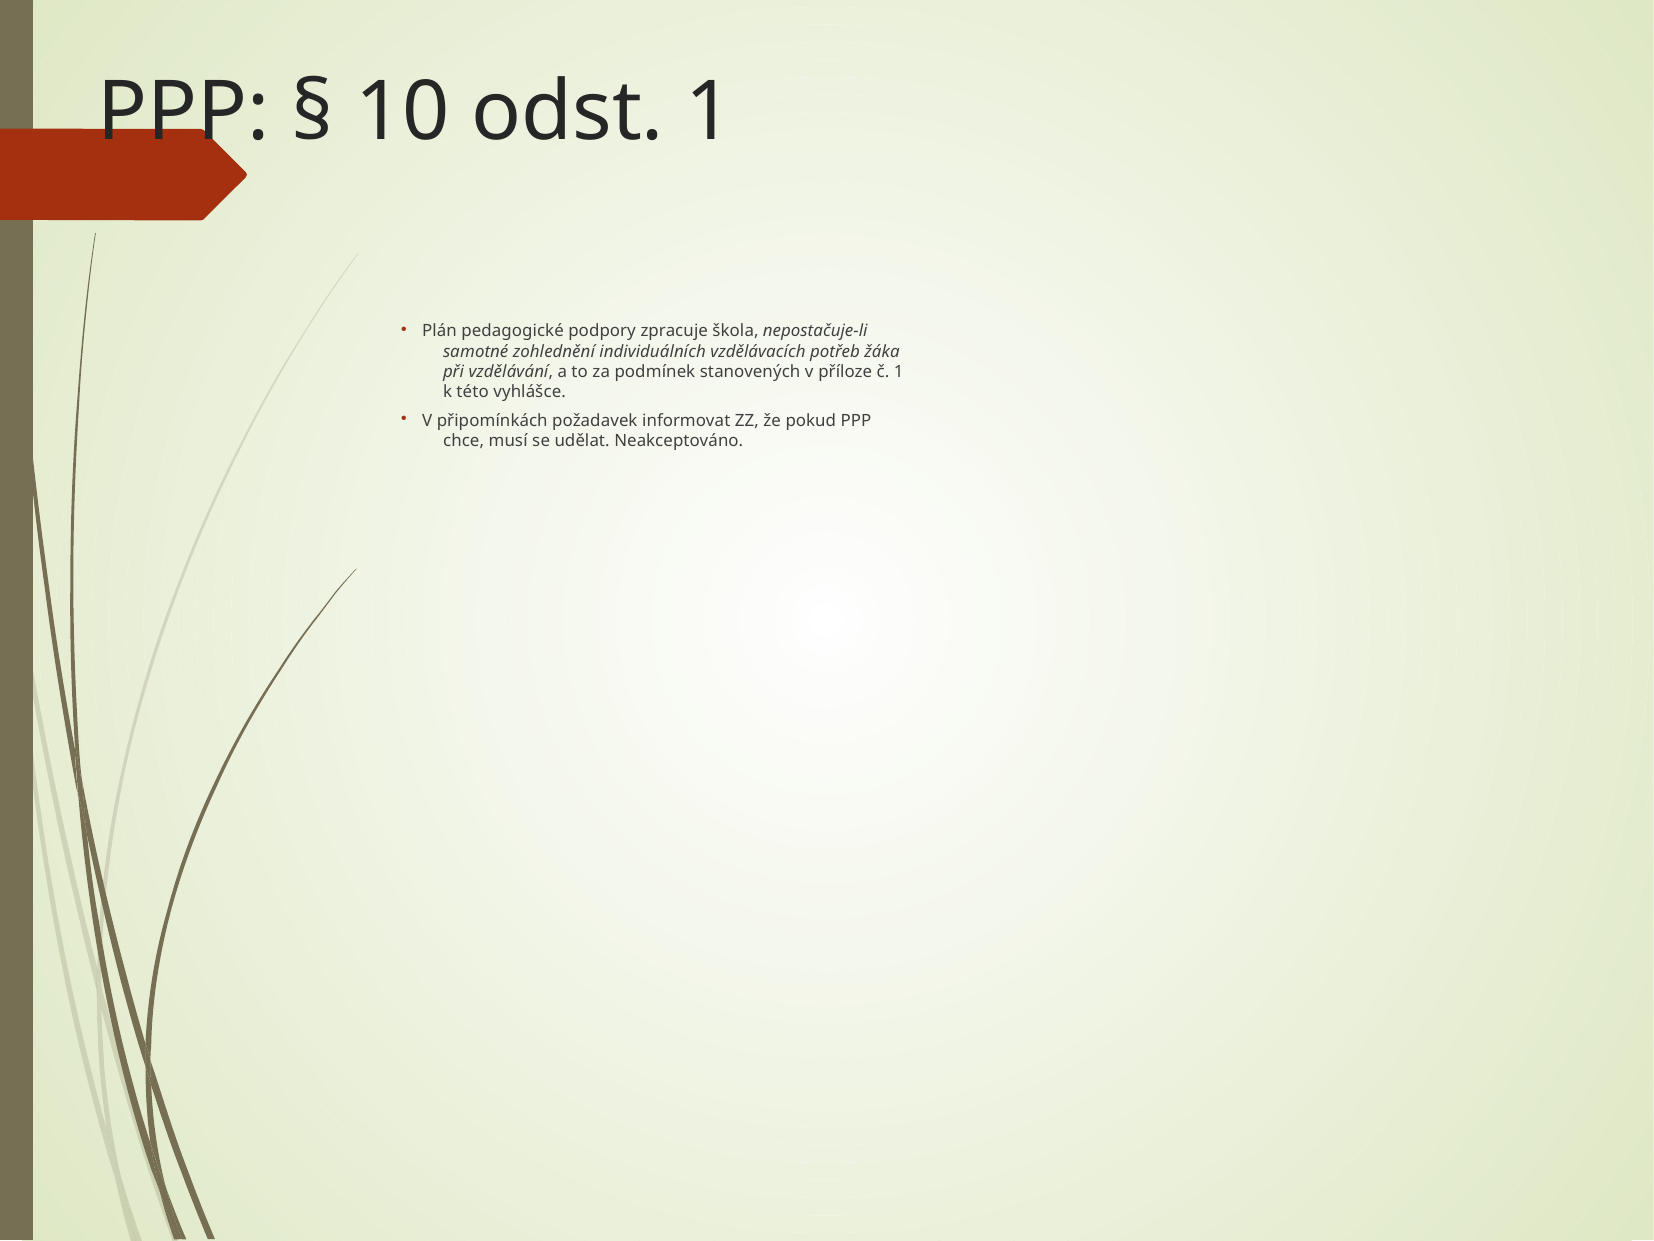

# PPP: § 10 odst. 1
Plán pedagogické podpory zpracuje škola, nepostačuje-li samotné zohlednění individuálních vzdělávacích potřeb žáka při vzdělávání, a to za podmínek stanovených v příloze č. 1 k této vyhlášce.
V připomínkách požadavek informovat ZZ, že pokud PPP chce, musí se udělat. Neakceptováno.